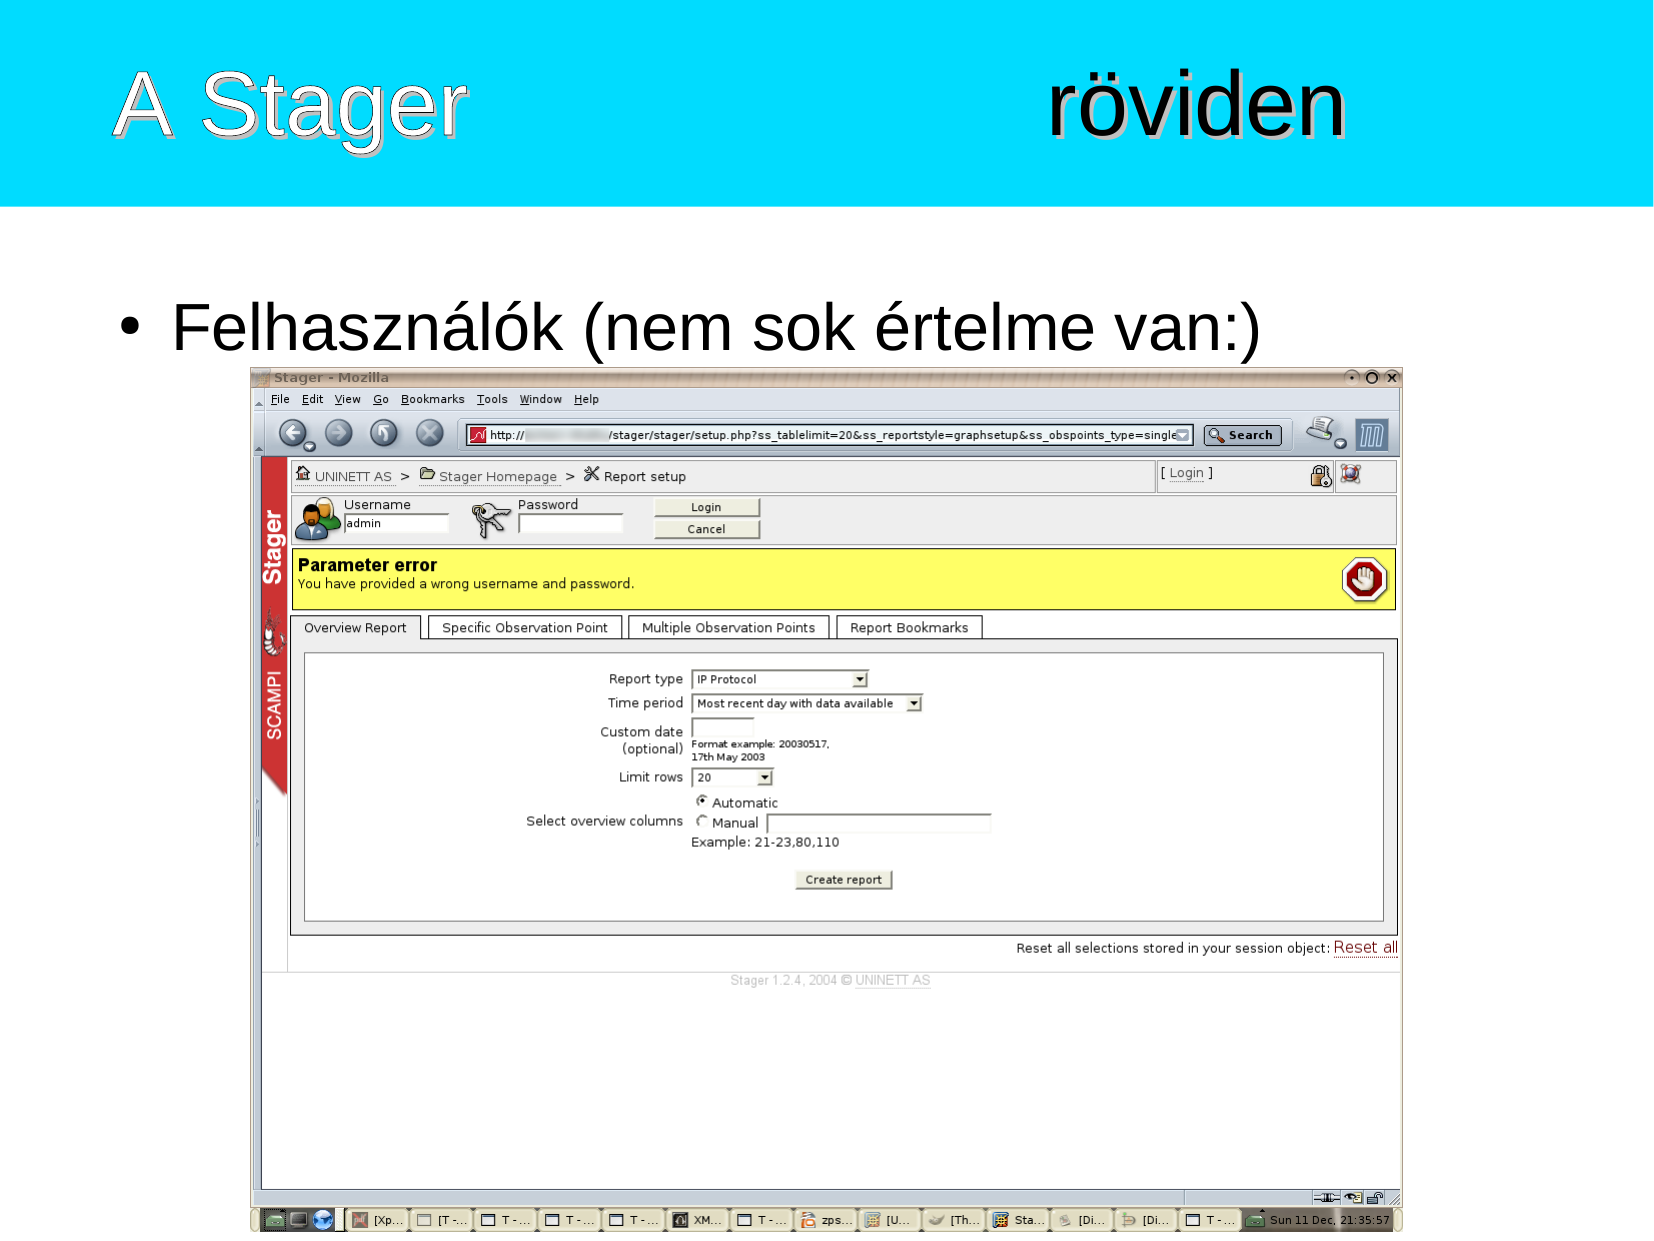

A Stager	röviden
# Felhasználók (nem sok értelme van:)